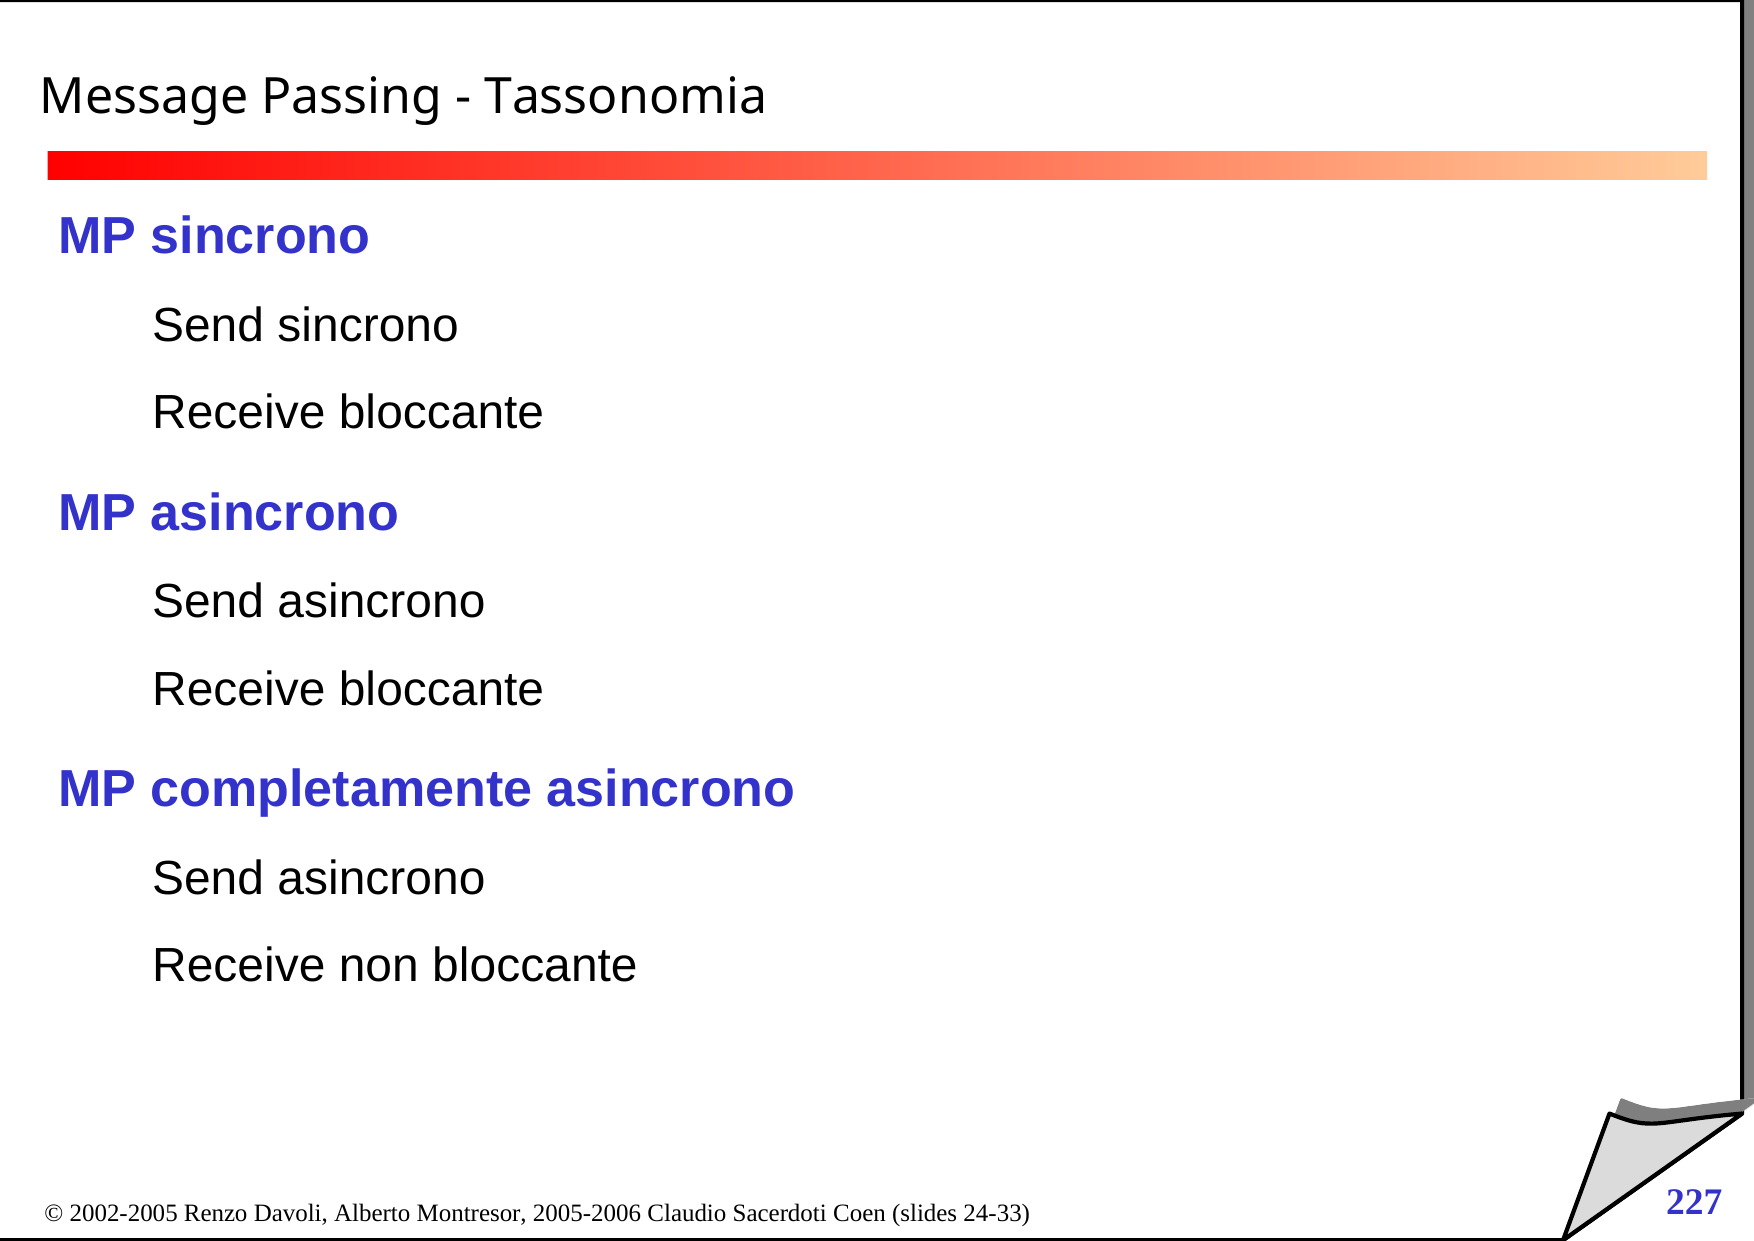

# Message Passing - Tassonomia
MP sincrono
Send sincrono
Receive bloccante
MP asincrono
Send asincrono
Receive bloccante
MP completamente asincrono
Send asincrono
Receive non bloccante